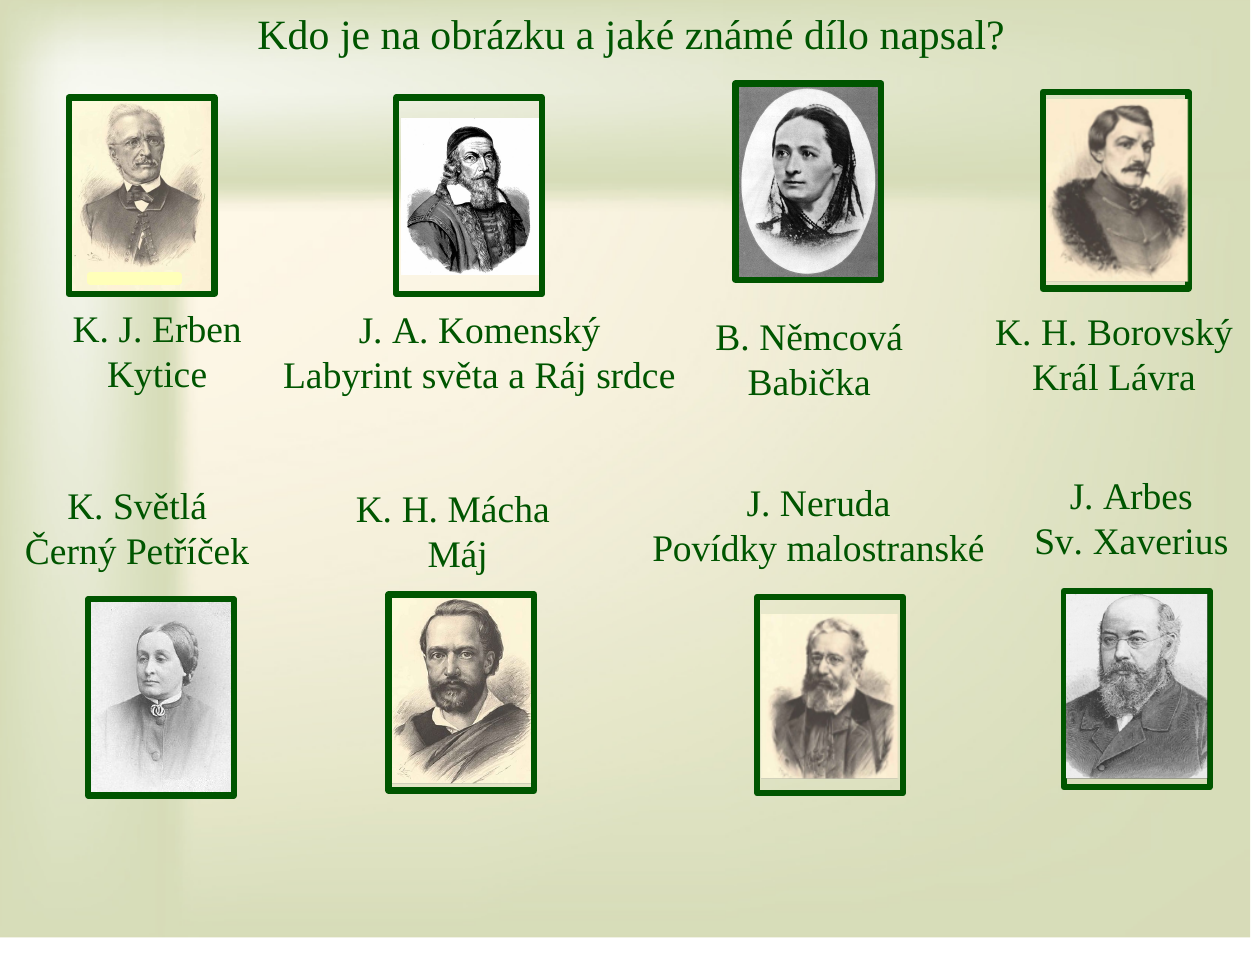

Kdo je na obrázku a jaké známé dílo napsal?
K. J. Erben
Kytice
J. A. Komenský
Labyrint světa a Ráj srdce
K. H. Borovský
Král Lávra
B. Němcová
Babička
J. Arbes
Sv. Xaverius
J. Neruda
Povídky malostranské
K. Světlá
Černý Petříček
K. H. Mácha
Máj